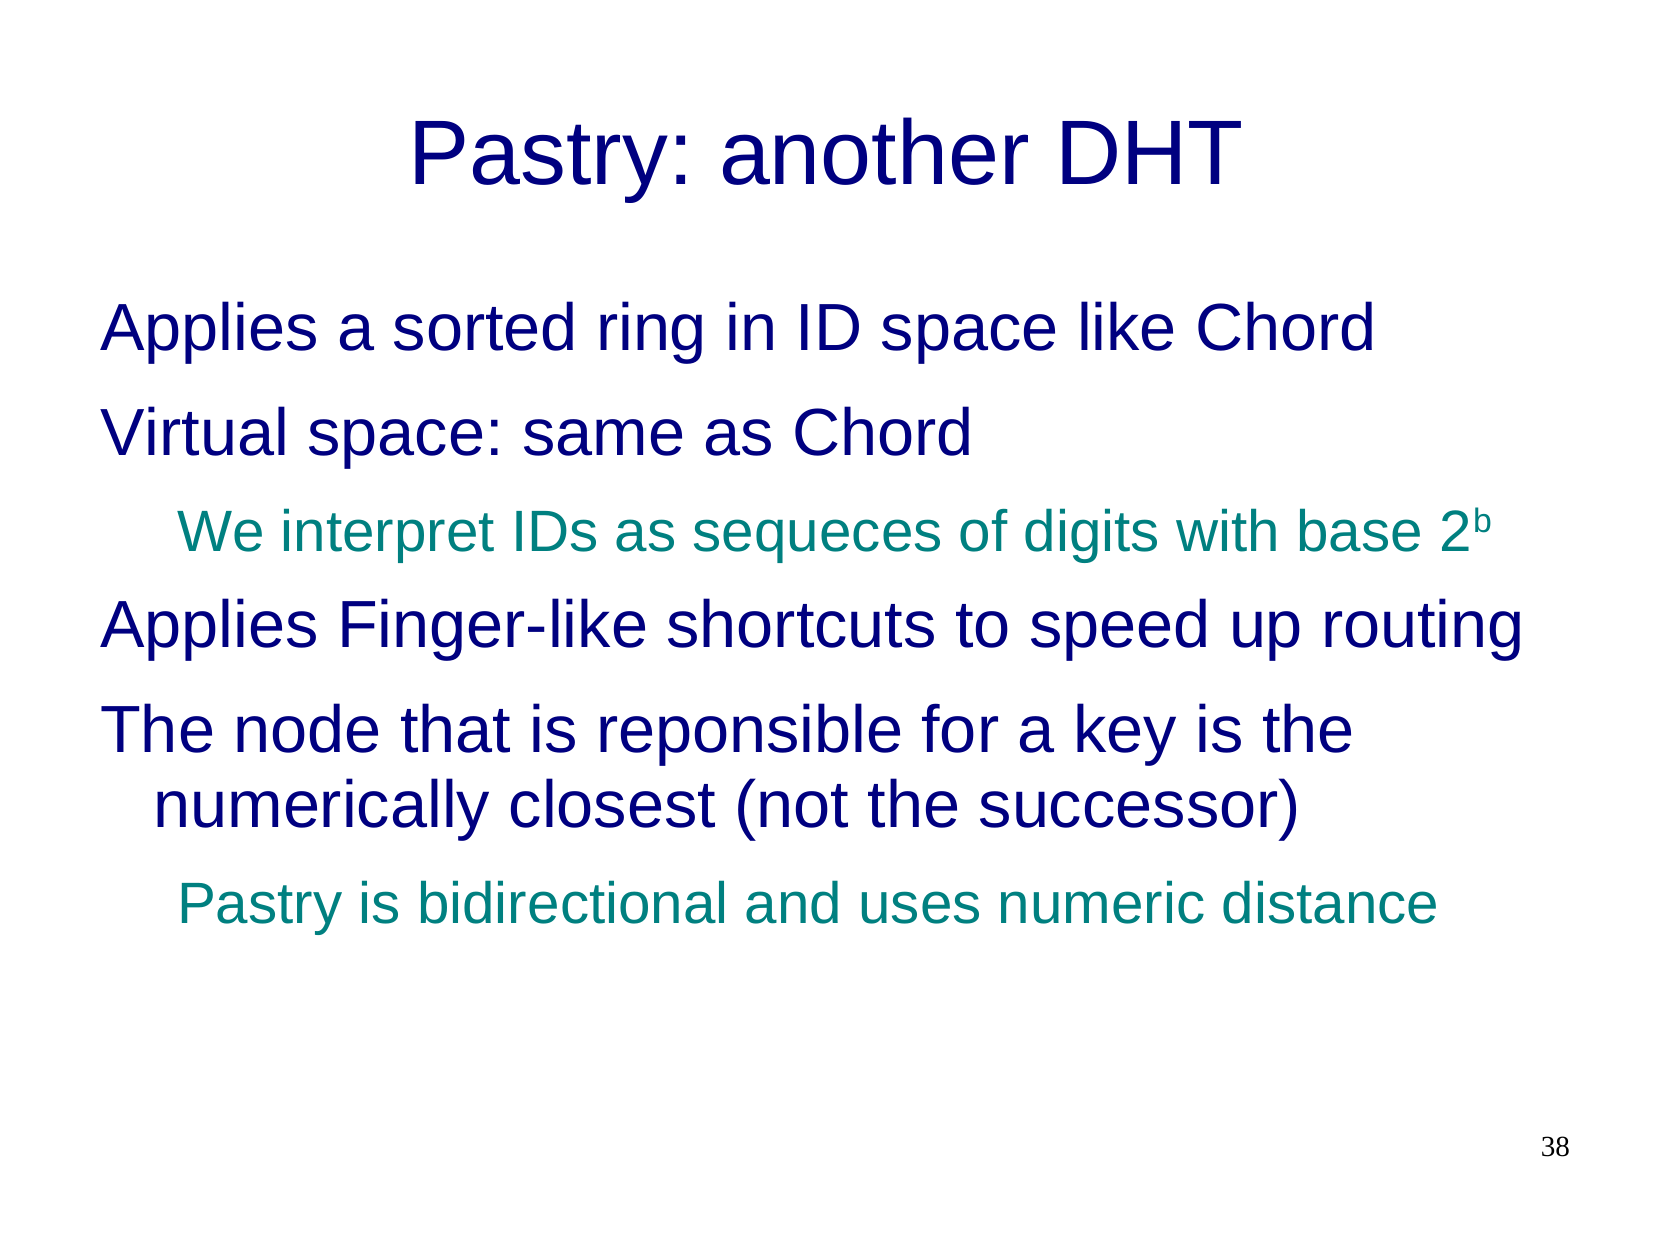

# Pastry: another DHT
Applies a sorted ring in ID space like Chord
Virtual space: same as Chord
We interpret IDs as sequeces of digits with base 2b
Applies Finger-like shortcuts to speed up routing
The node that is reponsible for a key is the numerically closest (not the successor)
Pastry is bidirectional and uses numeric distance
38